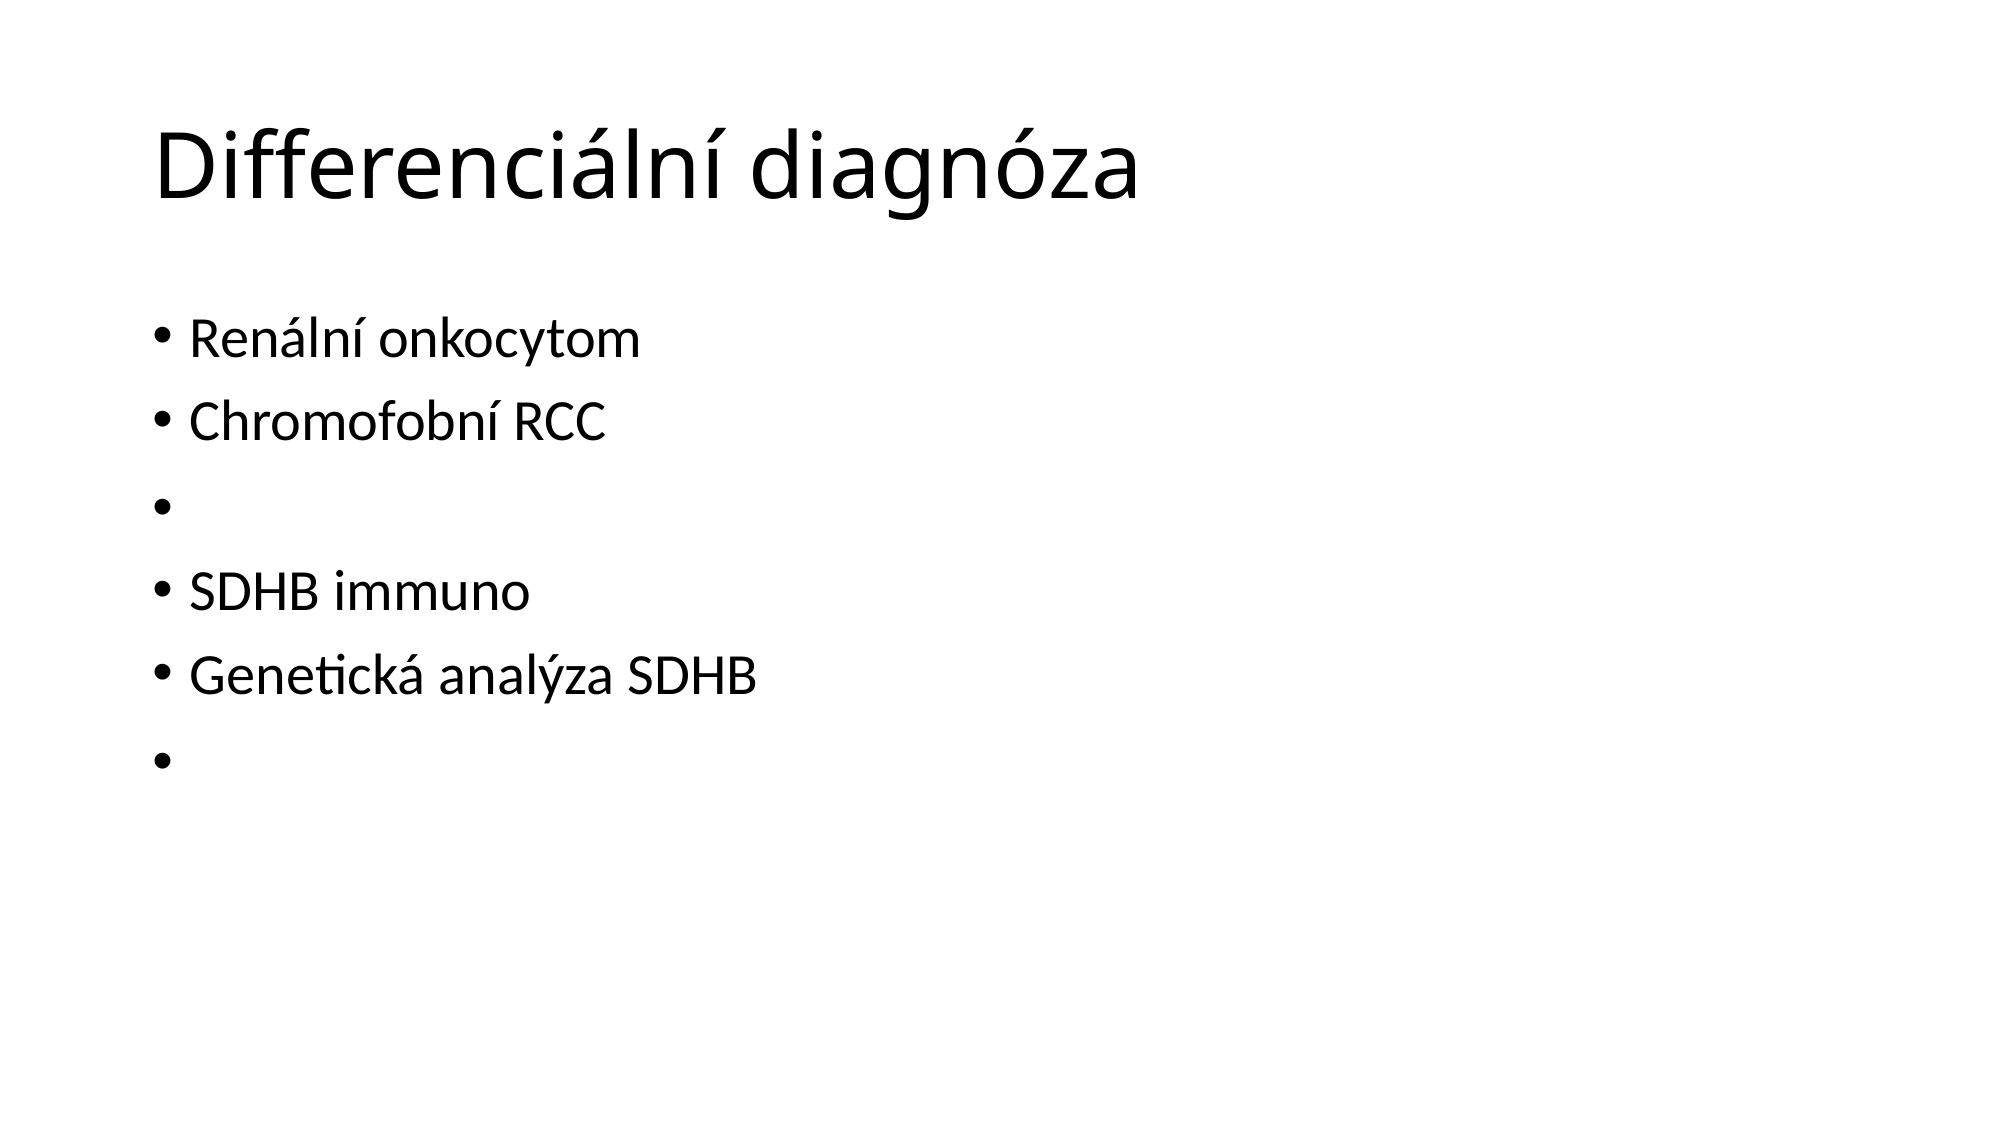

# Differenciální diagnóza
Renální onkocytom
Chromofobní RCC
SDHB immuno
Genetická analýza SDHB